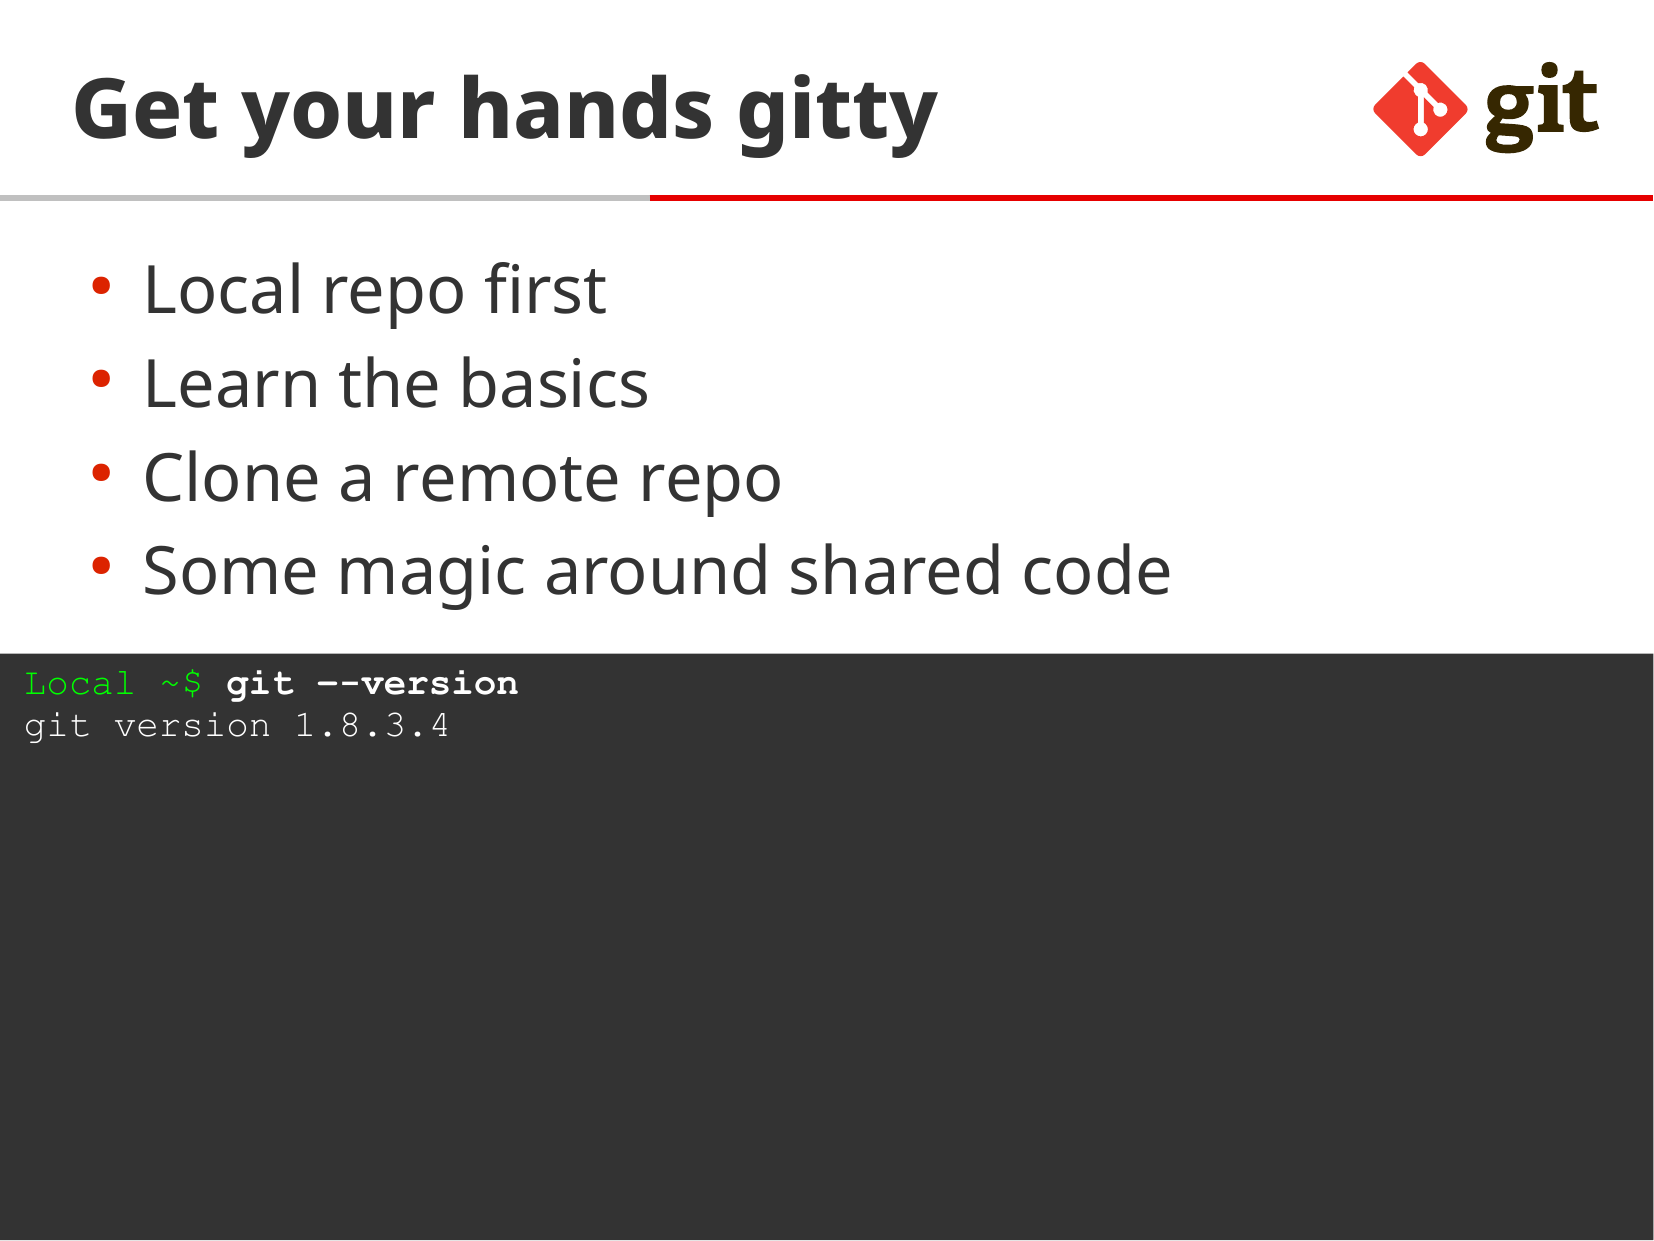

# Get your hands gitty
Local repo first
Learn the basics
Clone a remote repo
Some magic around shared code
Local ~$ git –-version
git version 1.8.3.4
14